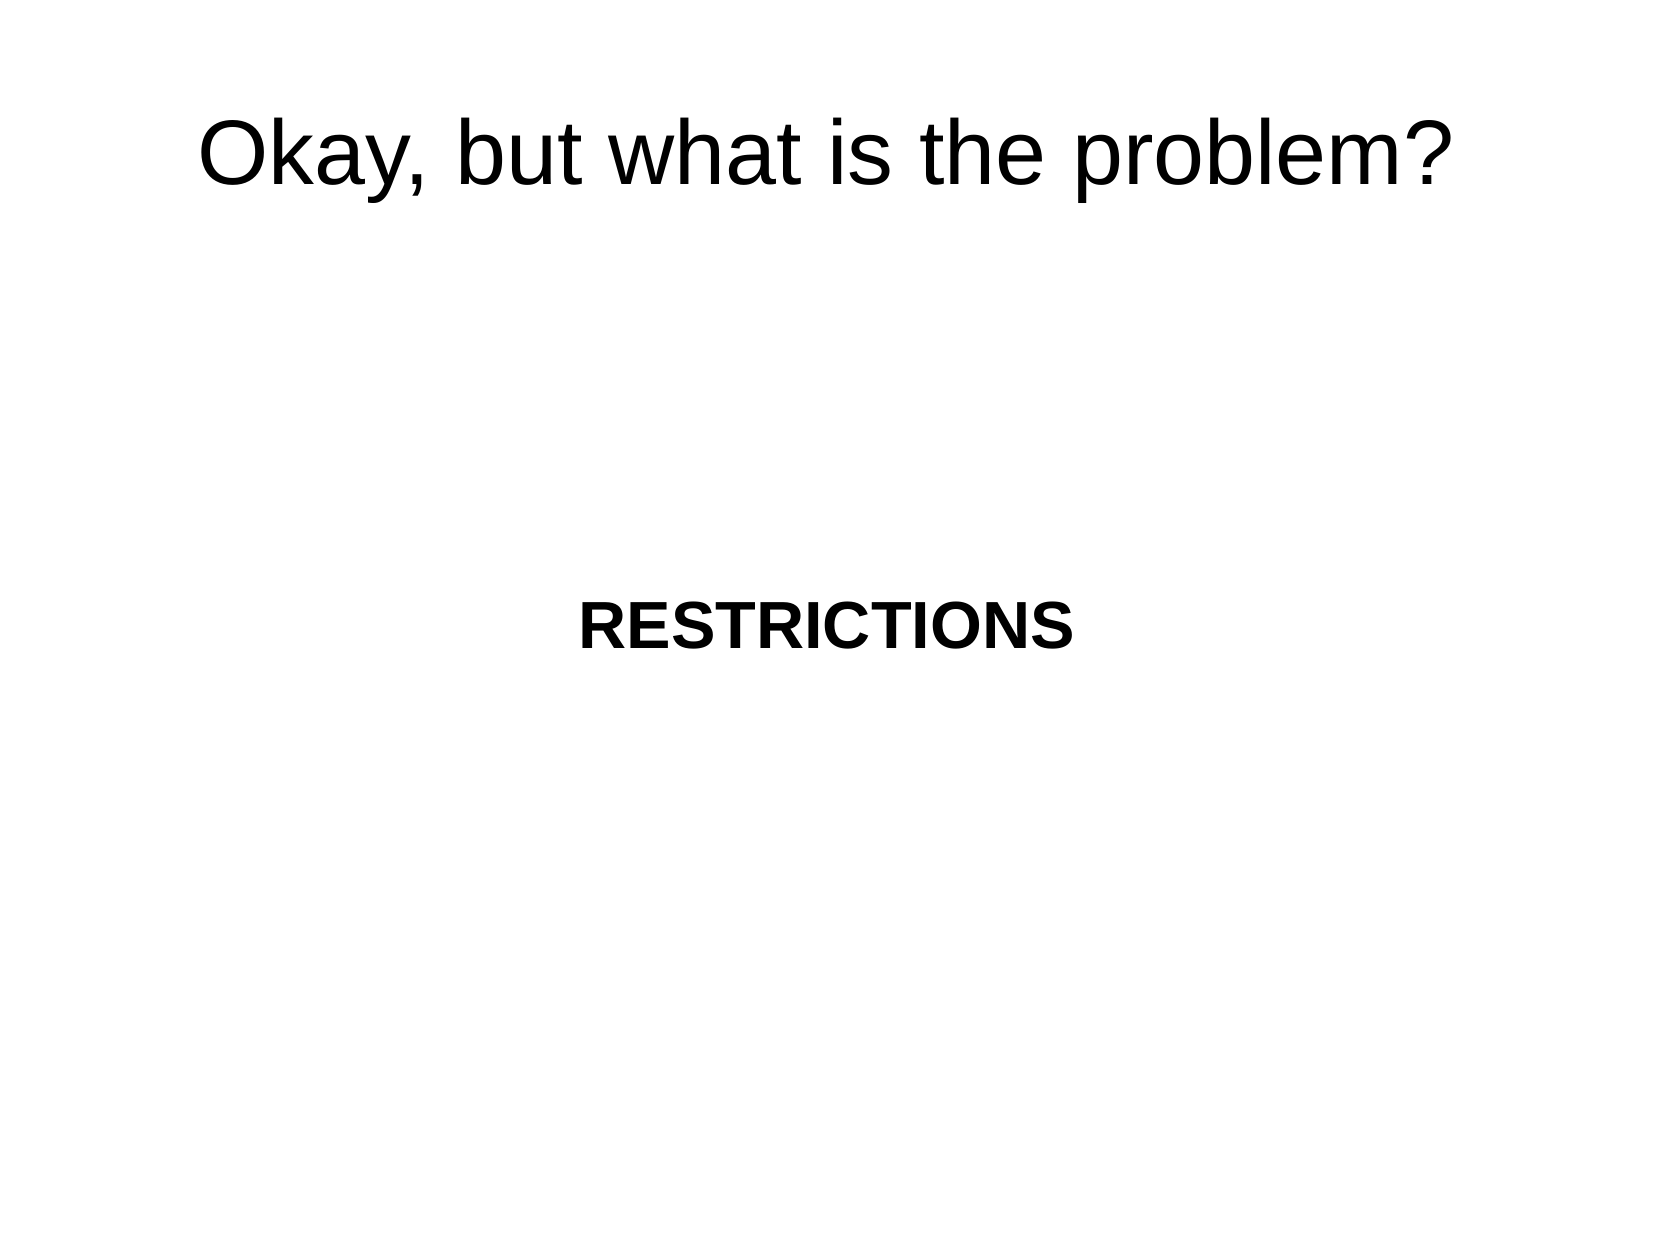

# Okay, but what is the problem?
RESTRICTIONS